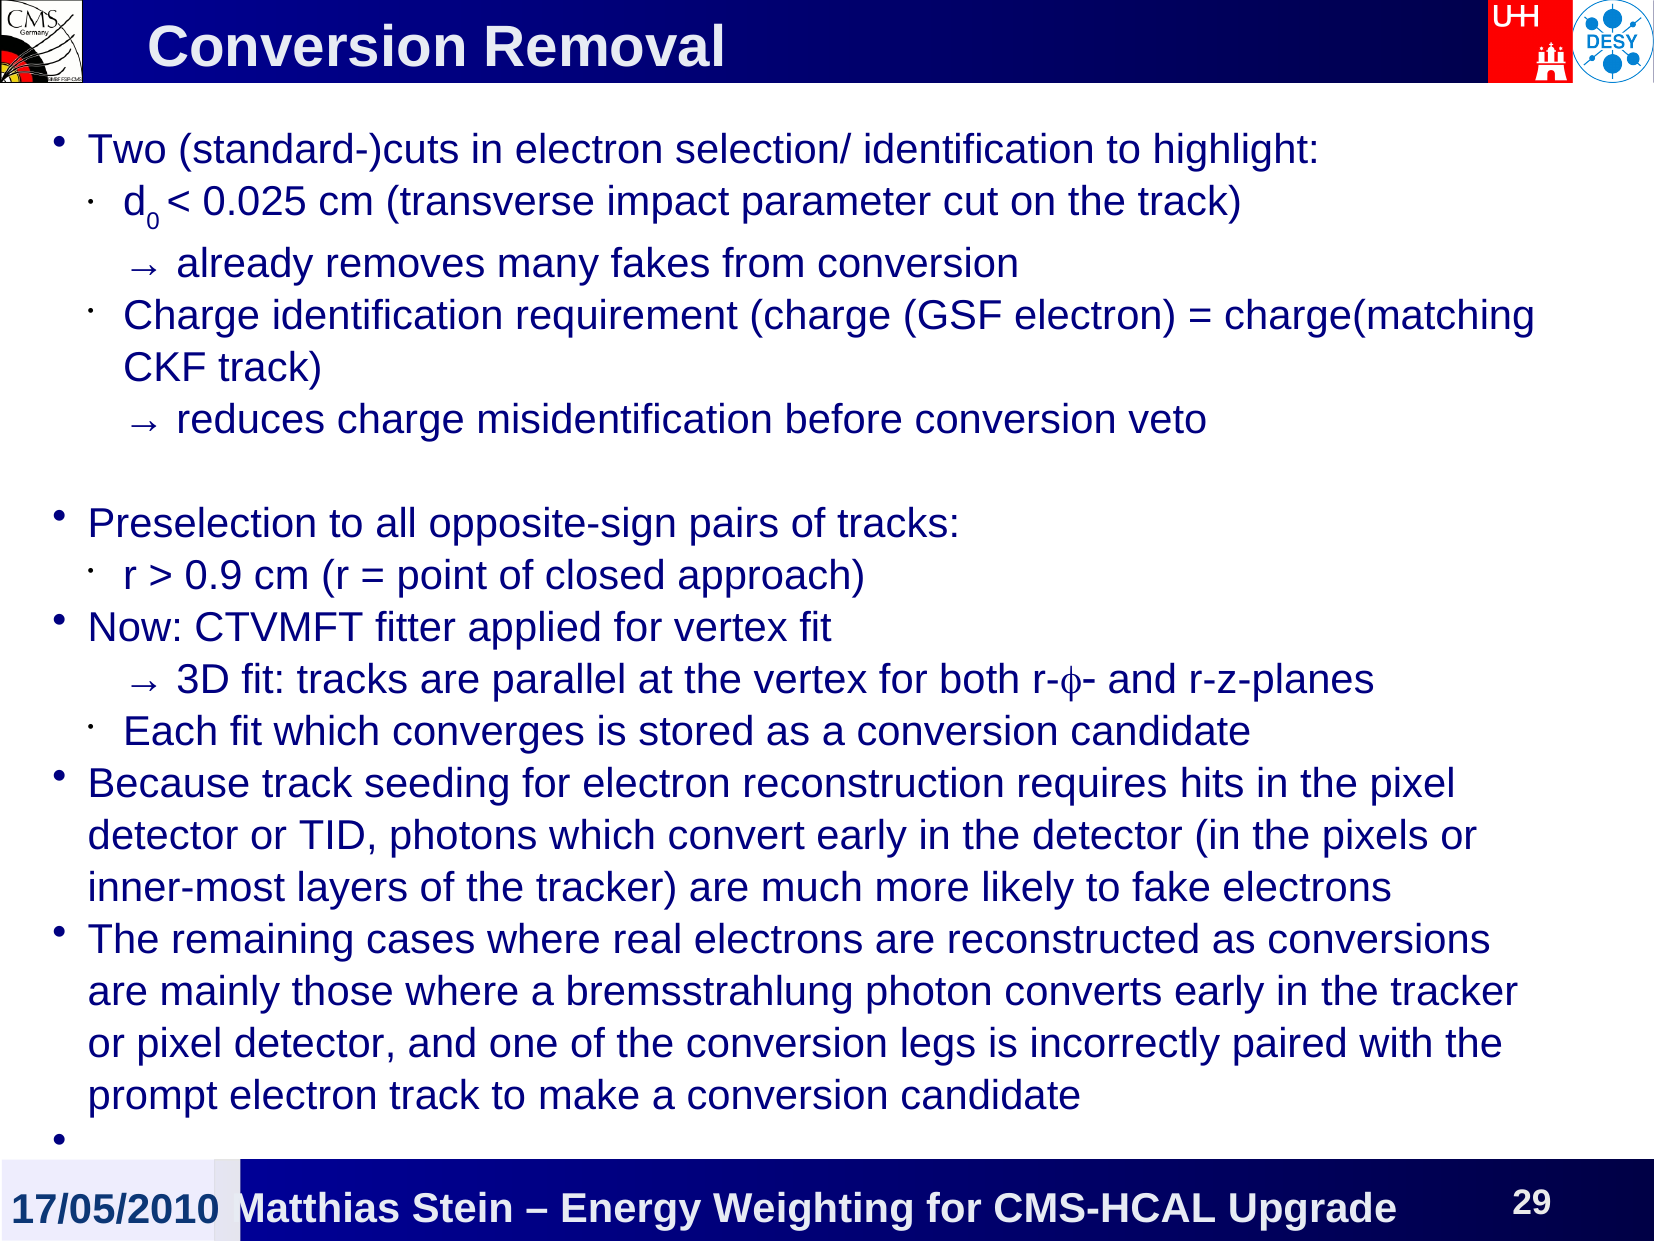

# Conversion Removal
Two (standard-)cuts in electron selection/ identification to highlight:
d0 < 0.025 cm (transverse impact parameter cut on the track)
→ already removes many fakes from conversion
Charge identification requirement (charge (GSF electron) = charge(matching CKF track)
→ reduces charge misidentification before conversion veto
Preselection to all opposite-sign pairs of tracks:
r > 0.9 cm (r = point of closed approach)
Now: CTVMFT fitter applied for vertex fit
→ 3D fit: tracks are parallel at the vertex for both r-- and r-z-planes
Each fit which converges is stored as a conversion candidate
Because track seeding for electron reconstruction requires hits in the pixel detector or TID, photons which convert early in the detector (in the pixels or inner-most layers of the tracker) are much more likely to fake electrons
The remaining cases where real electrons are reconstructed as conversions are mainly those where a bremsstrahlung photon converts early in the tracker or pixel detector, and one of the conversion legs is incorrectly paired with the prompt electron track to make a conversion candidate